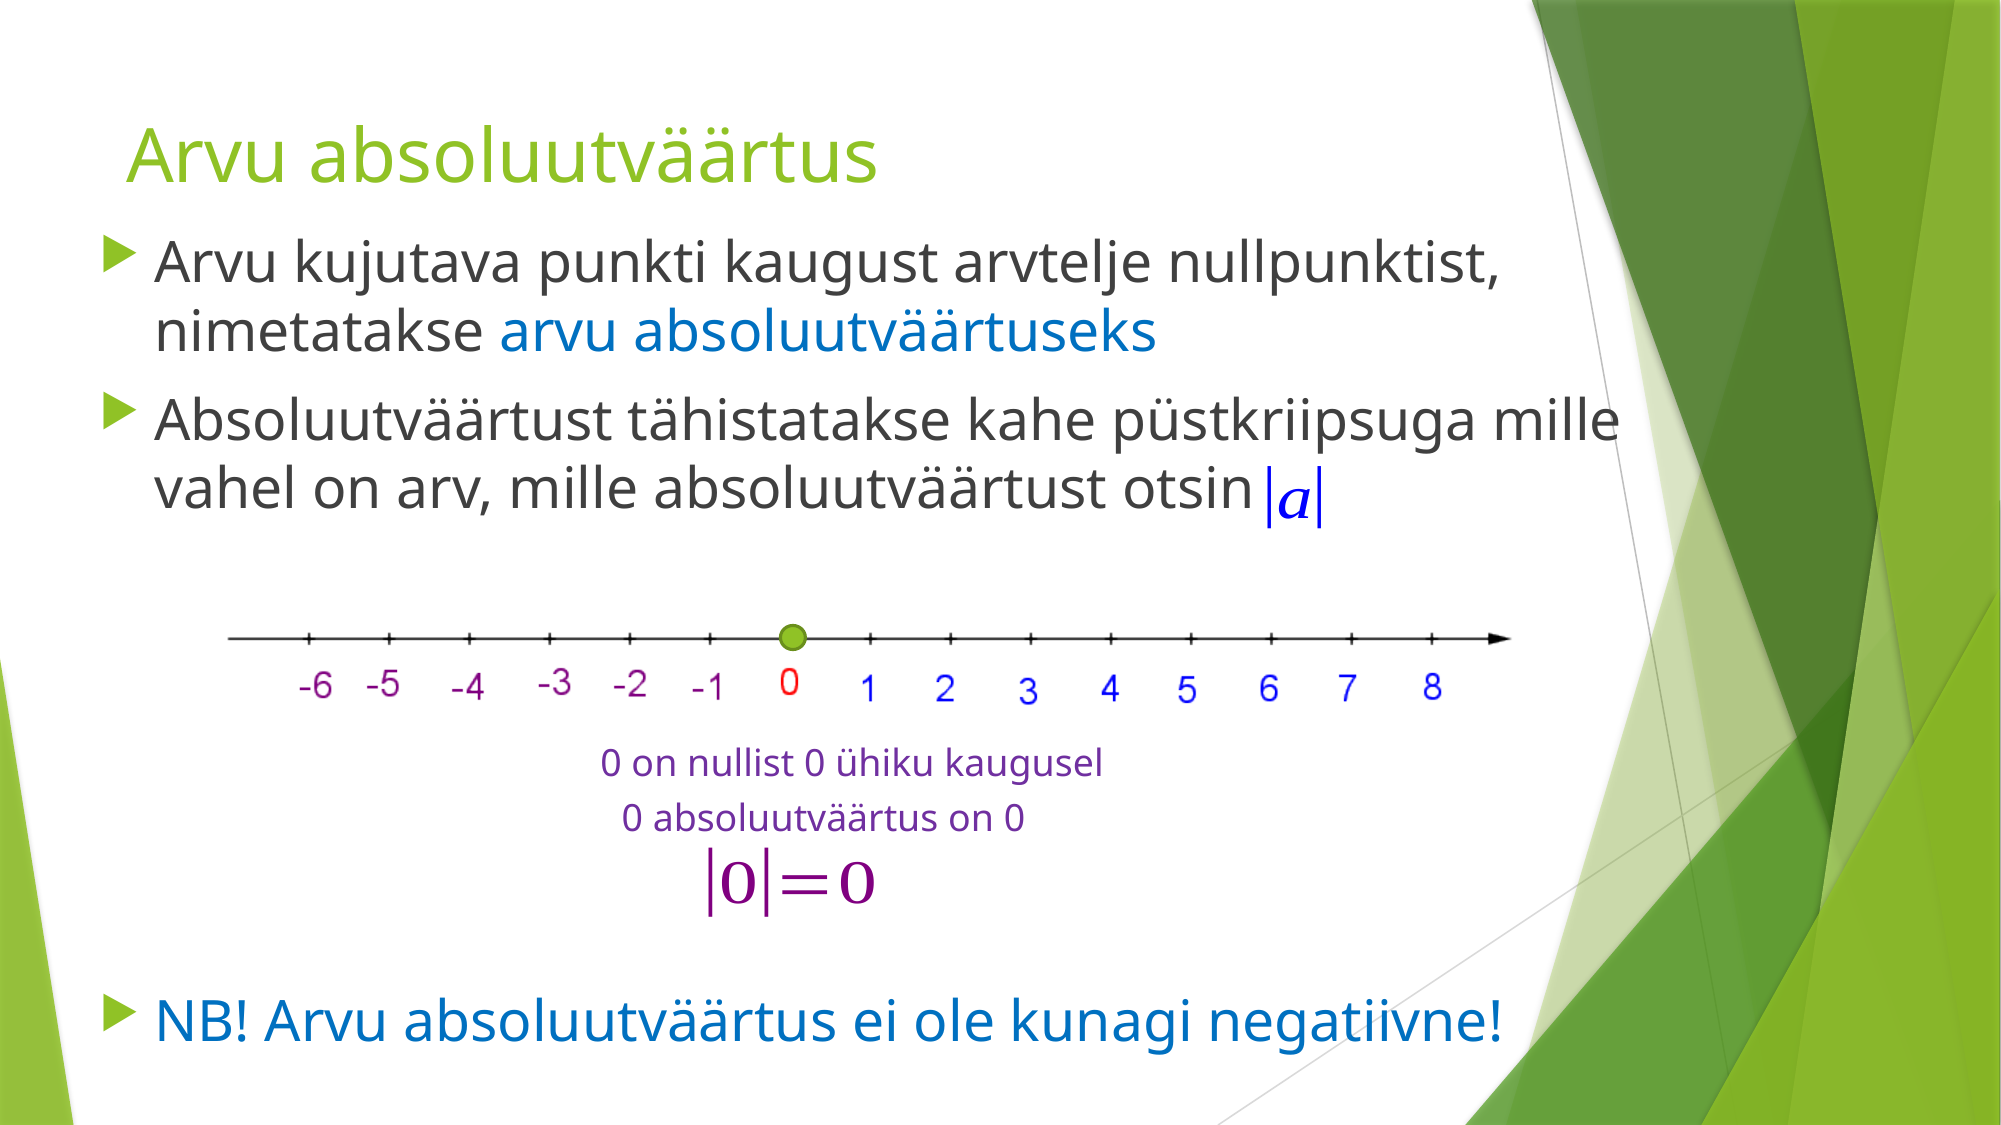

# Arvu absoluutväärtus
Arvu kujutava punkti kaugust arvtelje nullpunktist, nimetatakse arvu absoluutväärtuseks
Absoluutväärtust tähistatakse kahe püstkriipsuga mille vahel on arv, mille absoluutväärtust otsin
NB! Arvu absoluutväärtus ei ole kunagi negatiivne!
0 on nullist 0 ühiku kaugusel
0 absoluutväärtus on 0